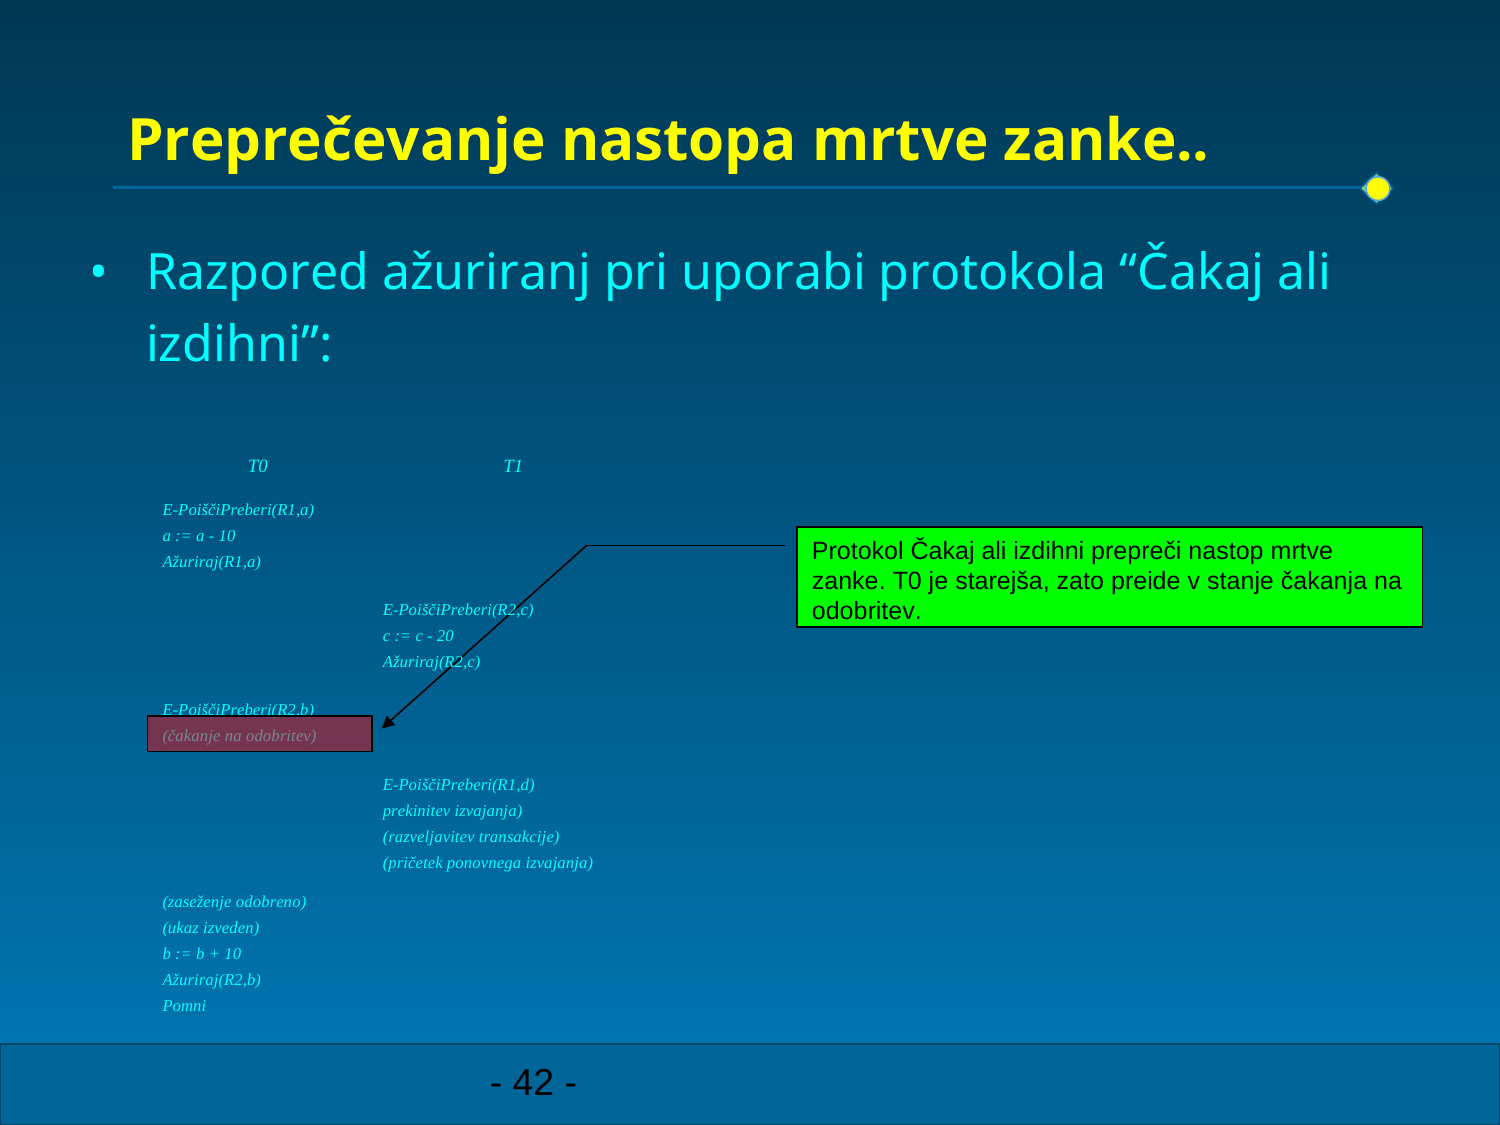

# Preprečevanje nastopa mrtve zanke..
Razpored ažuriranj pri uporabi protokola “Čakaj ali izdihni”:
| T0 | T1 |
| --- | --- |
| E-PoiščiPreberi(R1,a) a := a - 10 Ažuriraj(R1,a) | |
| | E-PoiščiPreberi(R2,c) c := c - 20 Ažuriraj(R2,c) |
| E-PoiščiPreberi(R2,b) (čakanje na odobritev) | |
| | E-PoiščiPreberi(R1,d) prekinitev izvajanja) (razveljavitev transakcije) (pričetek ponovnega izvajanja) |
| (zaseženje odobreno) (ukaz izveden) b := b + 10 Ažuriraj(R2,b) Pomni | |
Protokol Čakaj ali izdihni prepreči nastop mrtve zanke. T0 je starejša, zato preide v stanje čakanja na odobritev.